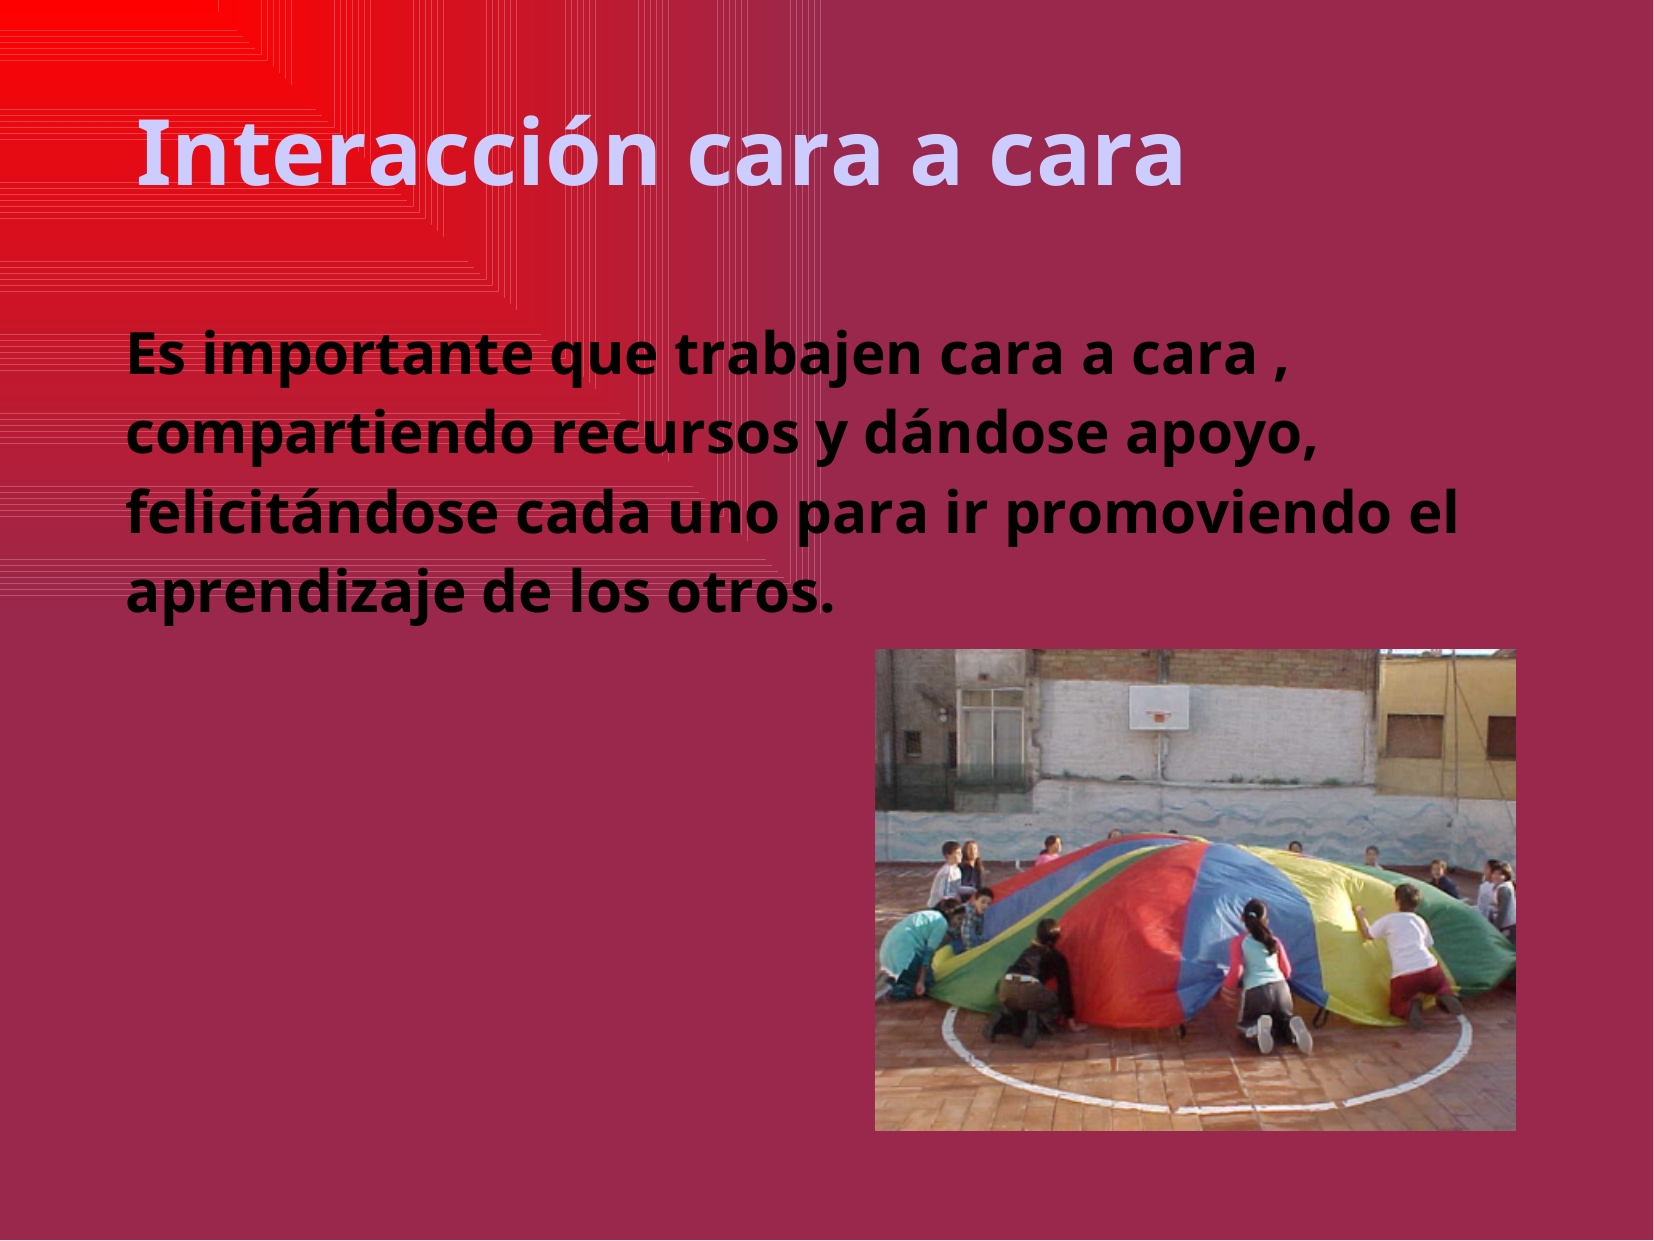

Interacción cara a cara
Es importante que trabajen cara a cara , compartiendo recursos y dándose apoyo, felicitándose cada uno para ir promoviendo el aprendizaje de los otros.